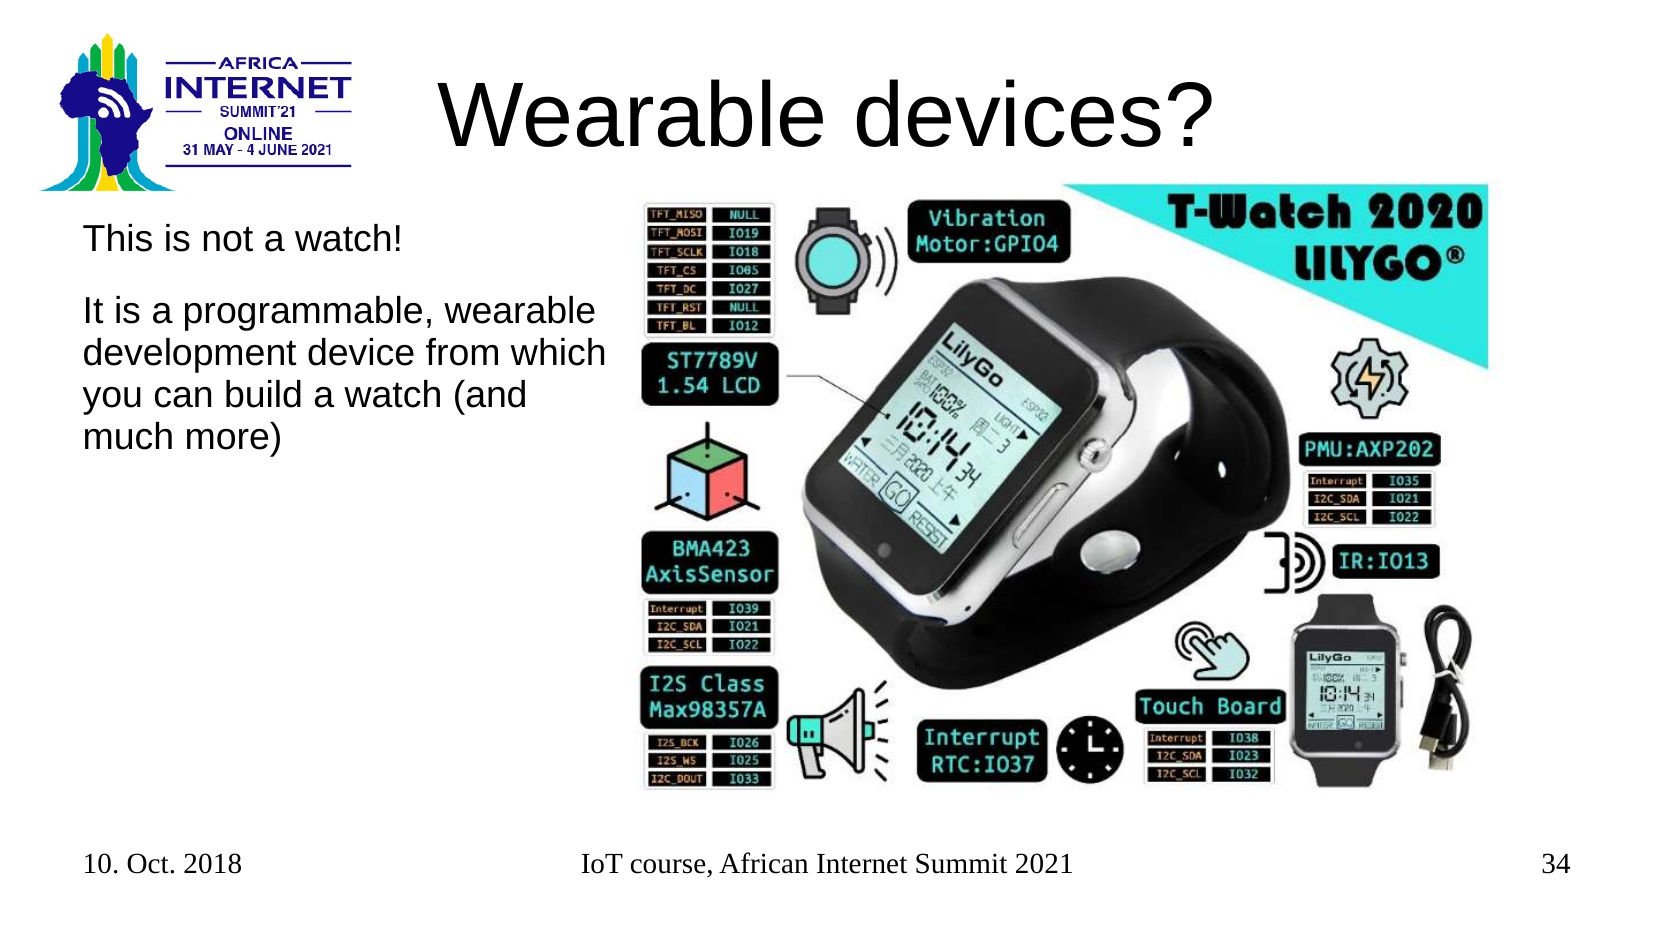

# Wearable devices?
This is not a watch!
It is a programmable, wearable development device from which you can build a watch (and much more)
10. Oct. 2018
IoT course, African Internet Summit 2021
34